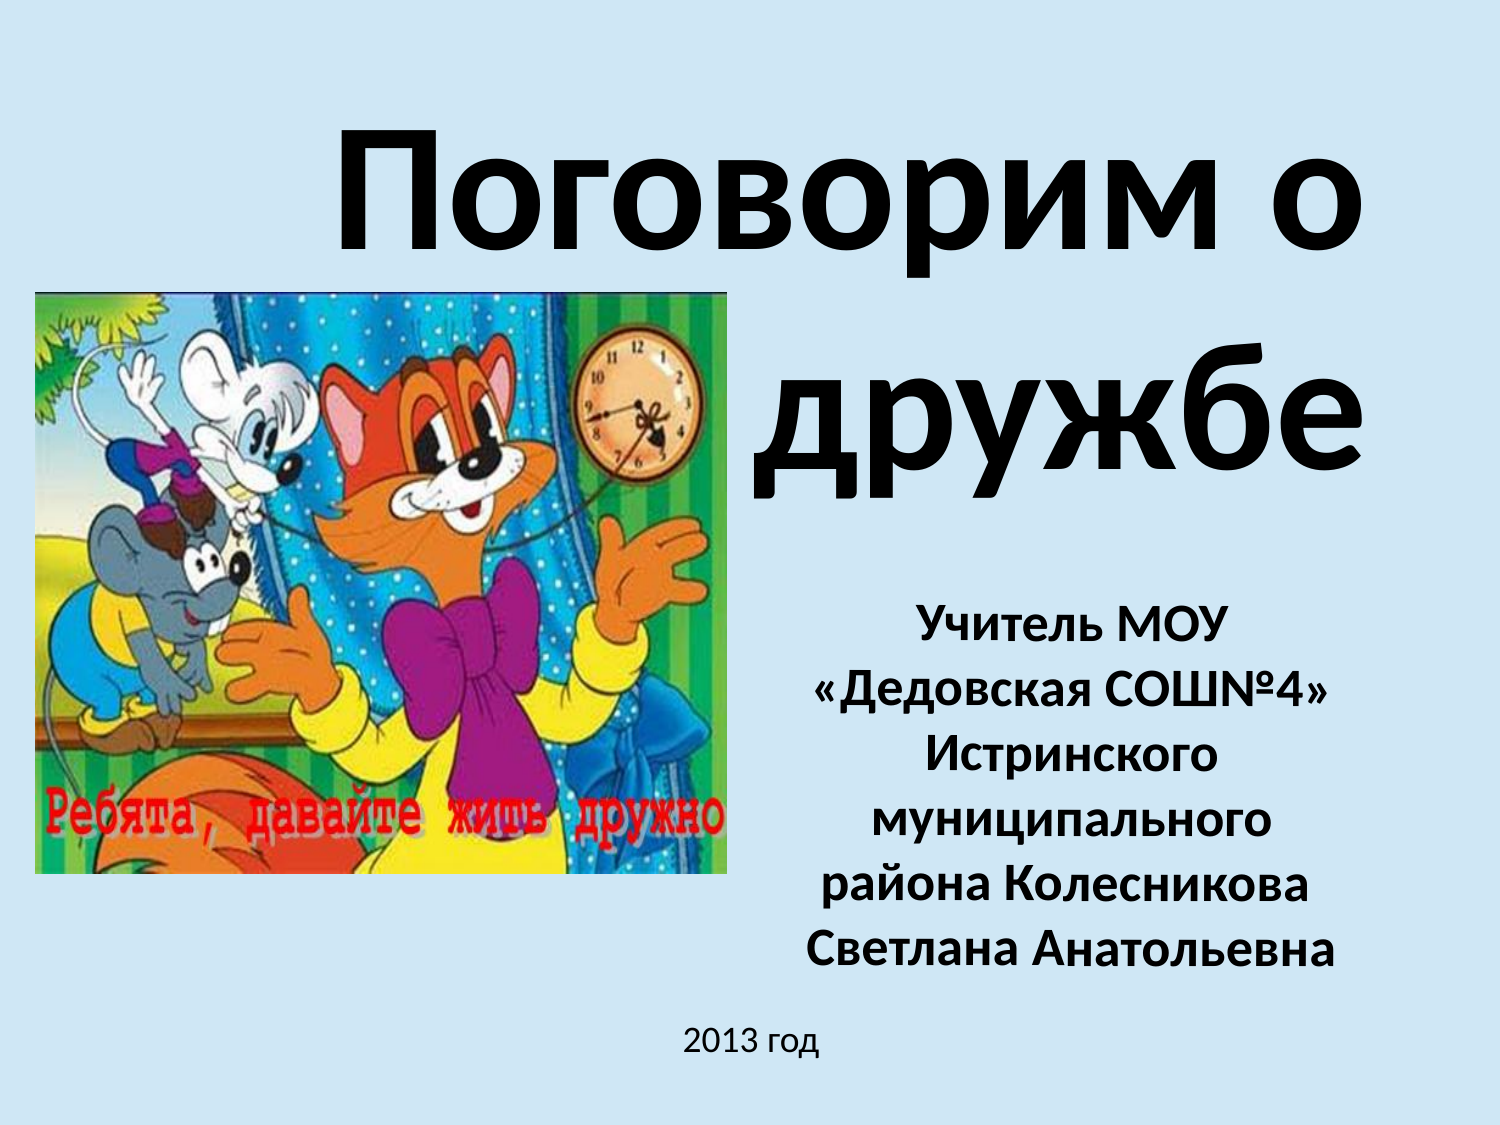

Поговорим о дружбе
# Учитель МОУ «Дедовская СОШ№4» Истринского муниципального района Колесникова
Светлана Анатольевна
2013 год